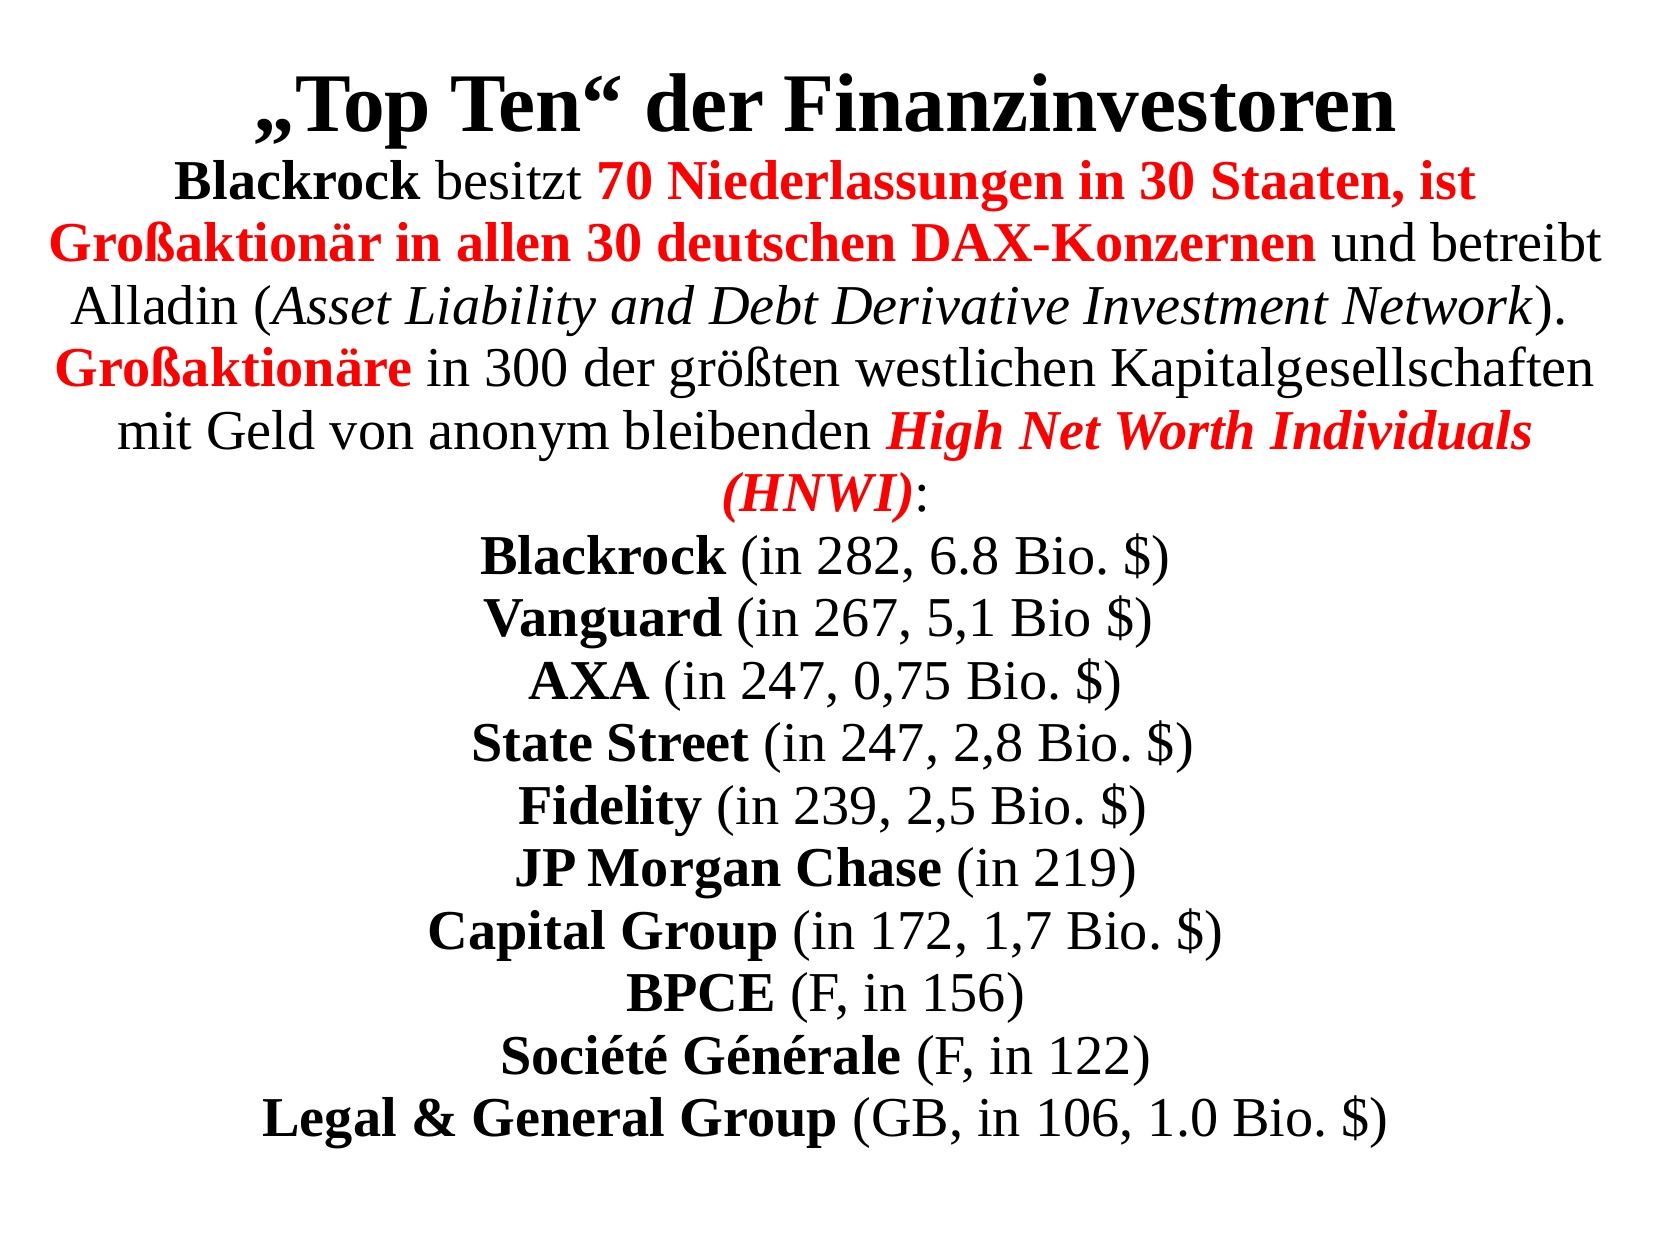

„Top Ten“ der Finanzinvestoren
Blackrock besitzt 70 Niederlassungen in 30 Staaten, ist Großaktionär in allen 30 deutschen DAX-Konzernen und betreibt Alladin (Asset Liability and Debt Derivative Investment Network).
Großaktionäre in 300 der größten westlichen Kapitalgesellschaften mit Geld von anonym bleibenden High Net Worth Individuals (HNWI):
Blackrock (in 282, 6.8 Bio. $)
Vanguard (in 267, 5,1 Bio $)
AXA (in 247, 0,75 Bio. $)
 State Street (in 247, 2,8 Bio. $)
 Fidelity (in 239, 2,5 Bio. $)
JP Morgan Chase (in 219)
Capital Group (in 172, 1,7 Bio. $)
BPCE (F, in 156)
Société Générale (F, in 122)
Legal & General Group (GB, in 106, 1.0 Bio. $)